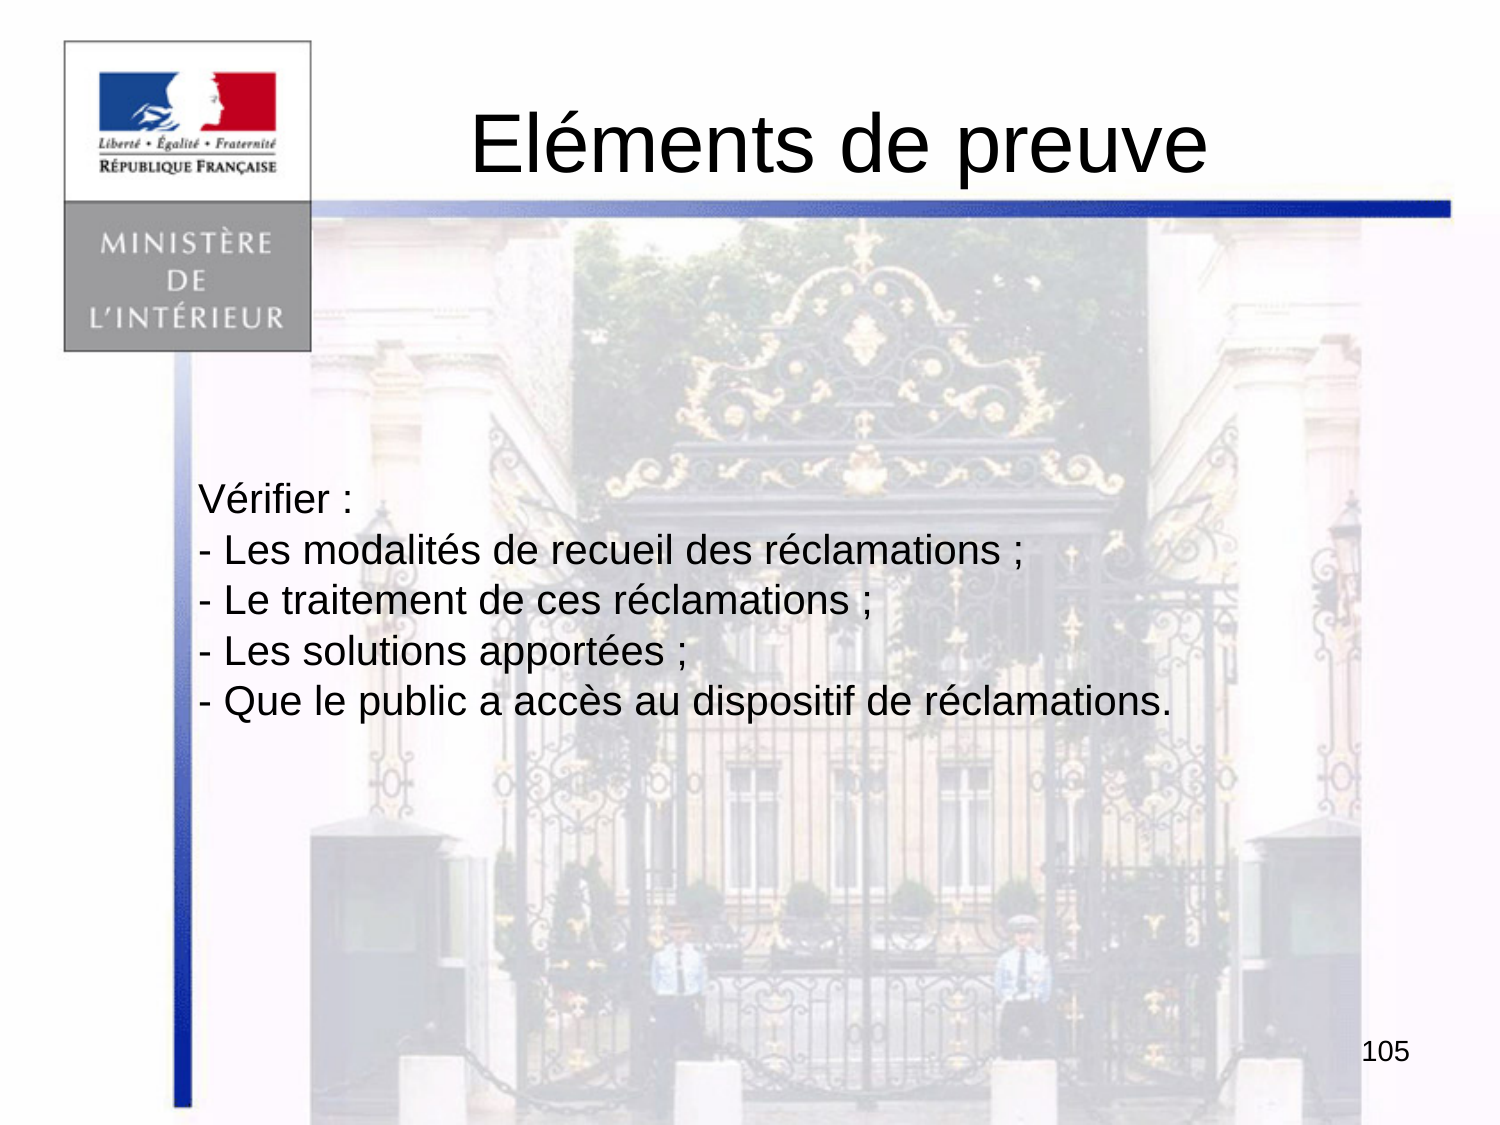

# Eléments de preuve
Vérifier :
- Les modalités de recueil des réclamations ;
- Le traitement de ces réclamations ;
- Les solutions apportées ;
- Que le public a accès au dispositif de réclamations.